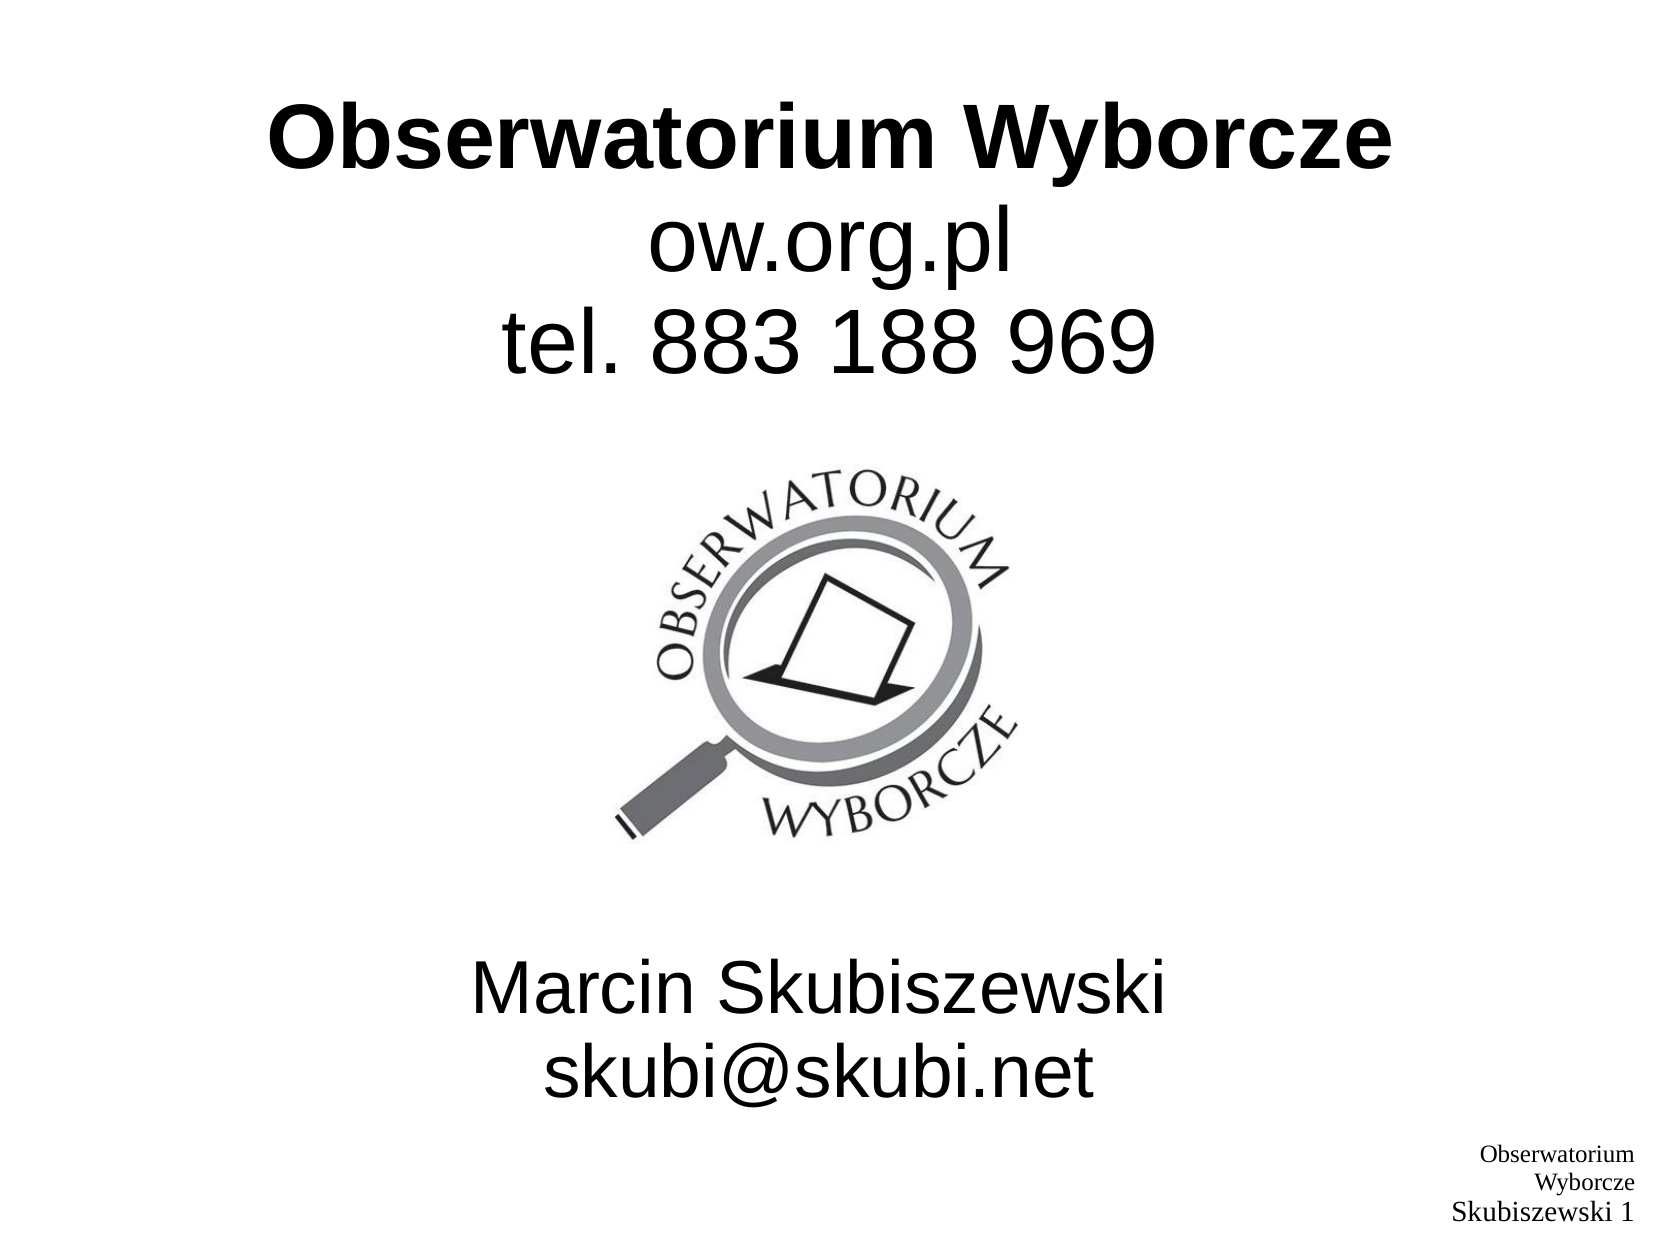

# Obserwatorium Wyborcze ow.org.pl tel. 883 188 969
Marcin Skubiszewski
skubi@skubi.net
1